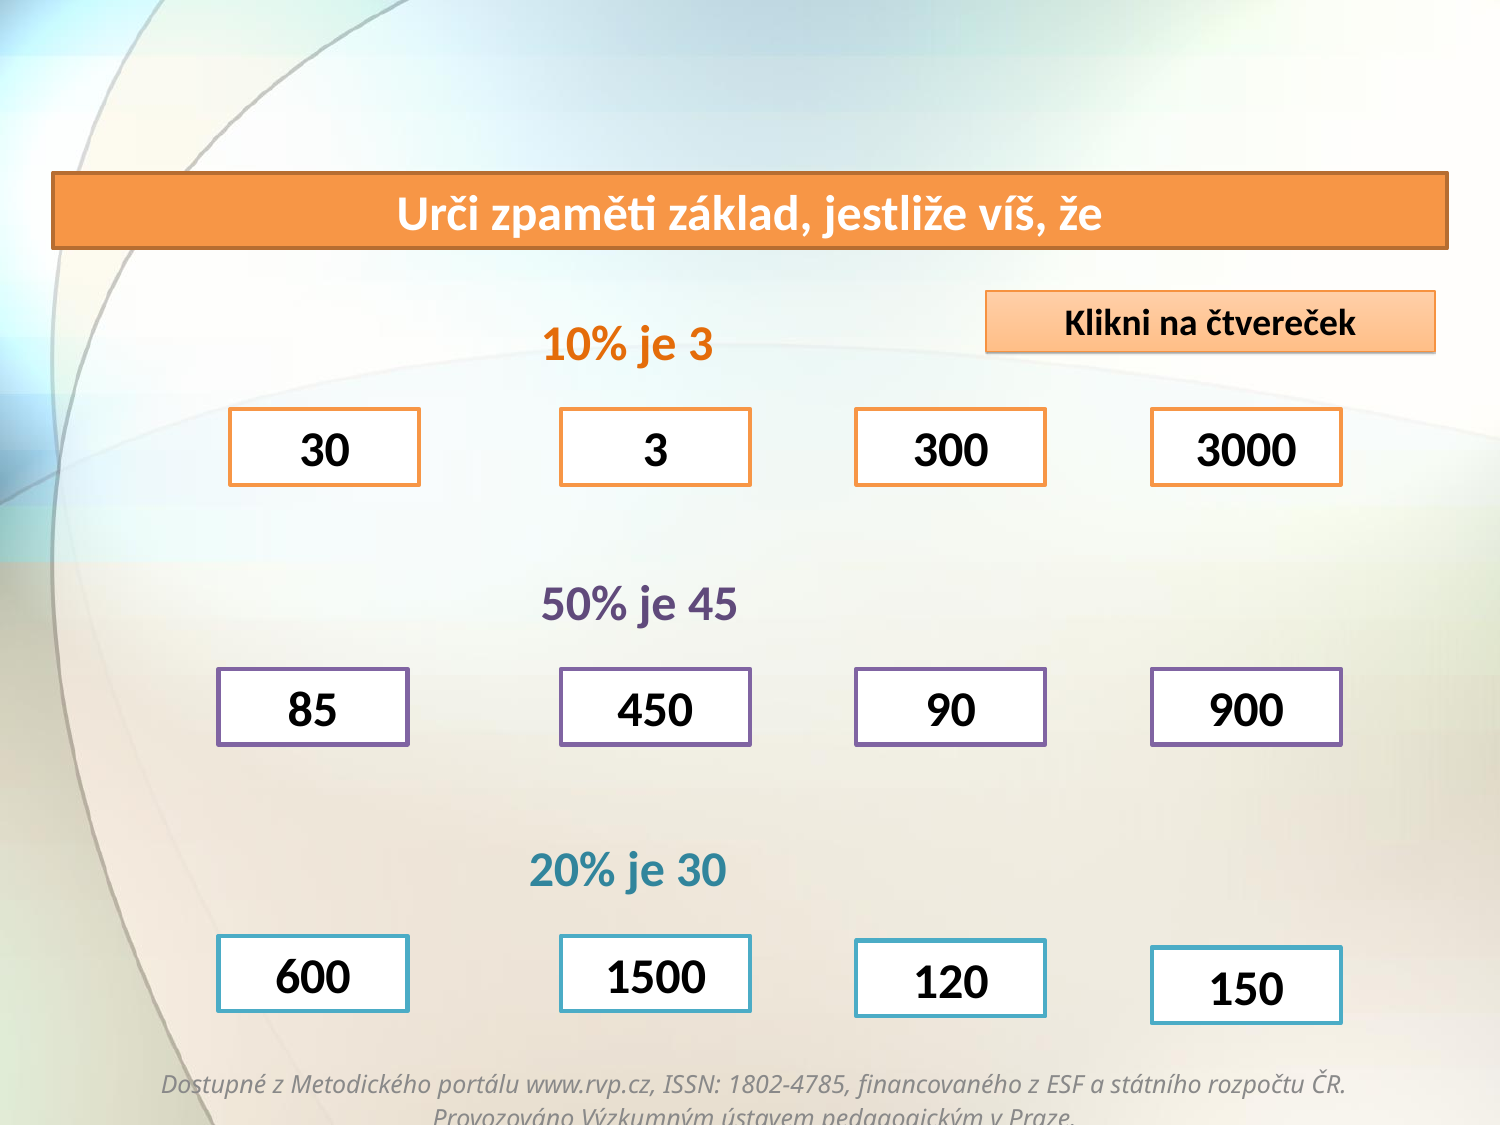

Urči zpaměti základ, jestliže víš, že
Klikni na čtvereček
10% je 3
30
3
300
3000
50% je 45
85
450
90
900
20% je 30
600
1500
120
150